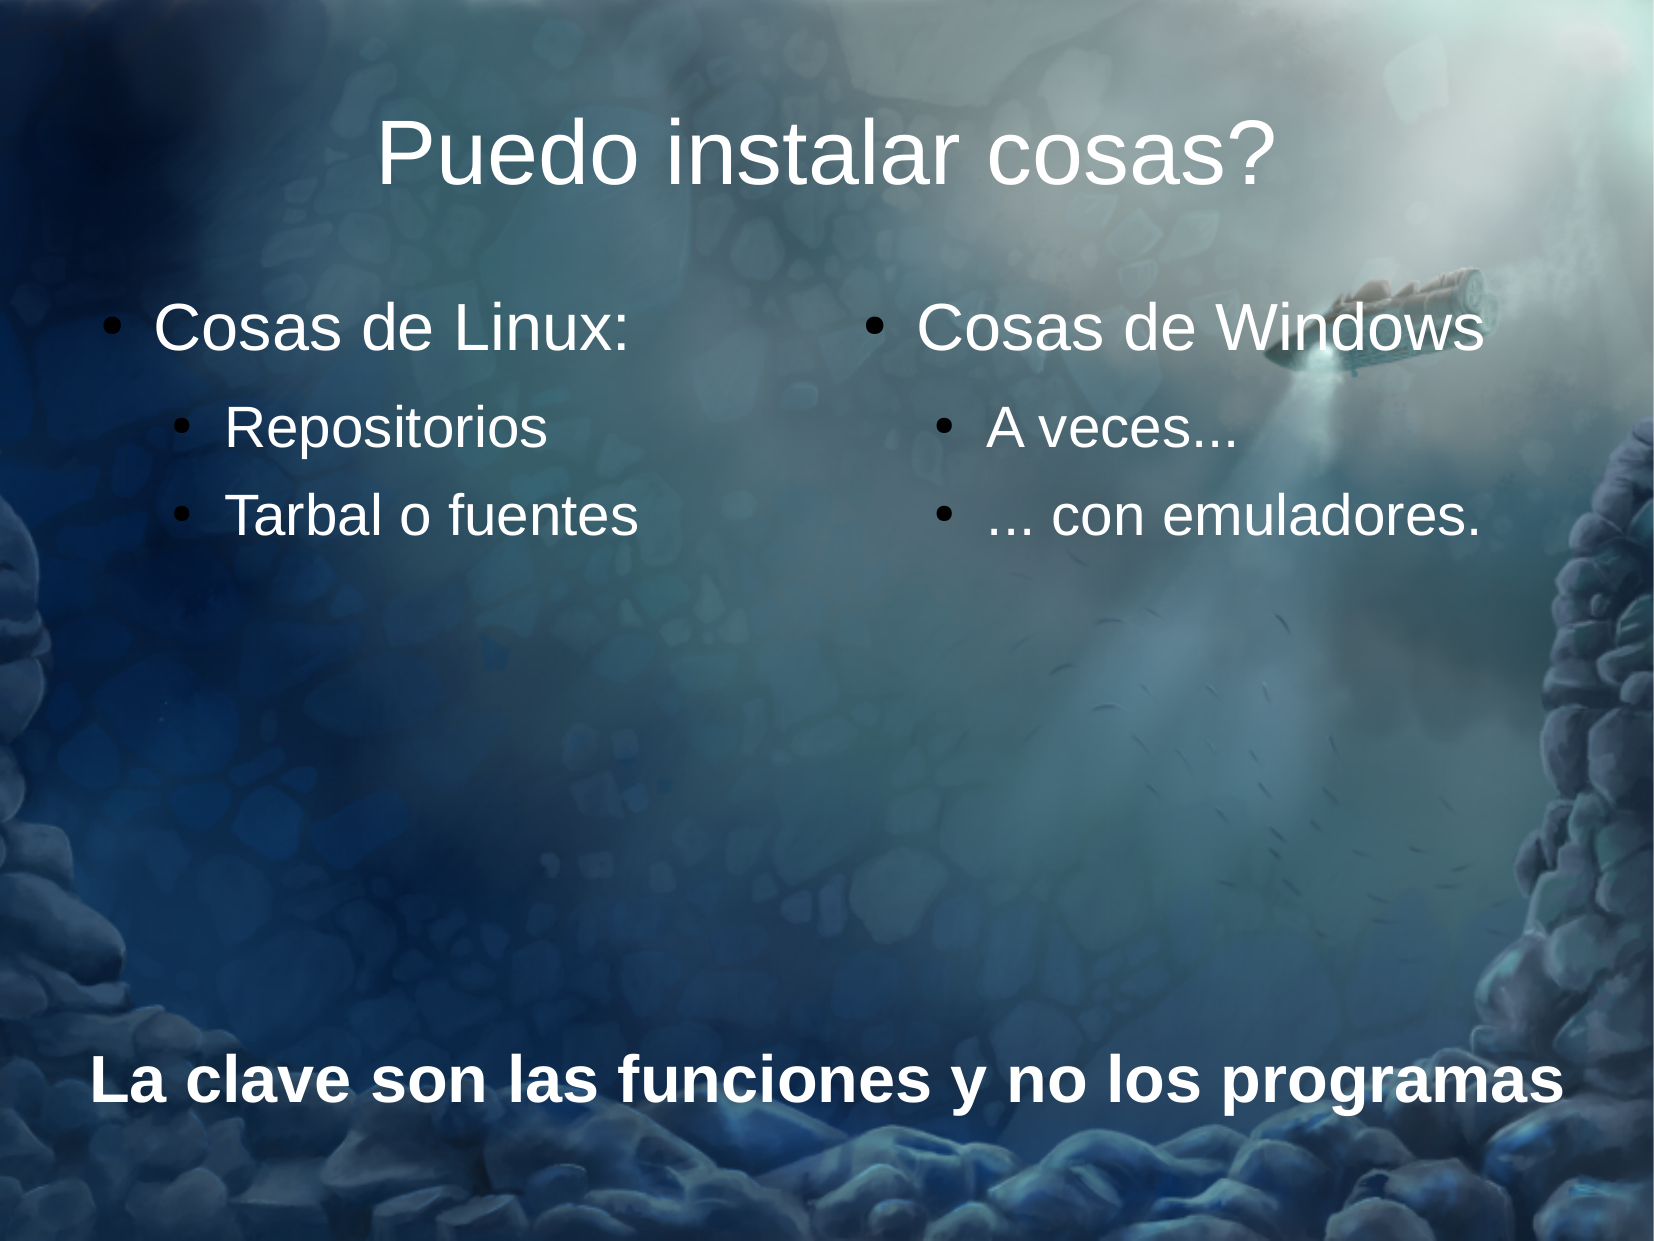

# Puedo instalar cosas?
Cosas de Linux:
Repositorios
Tarbal o fuentes
Cosas de Windows
A veces...
... con emuladores.
La clave son las funciones y no los programas